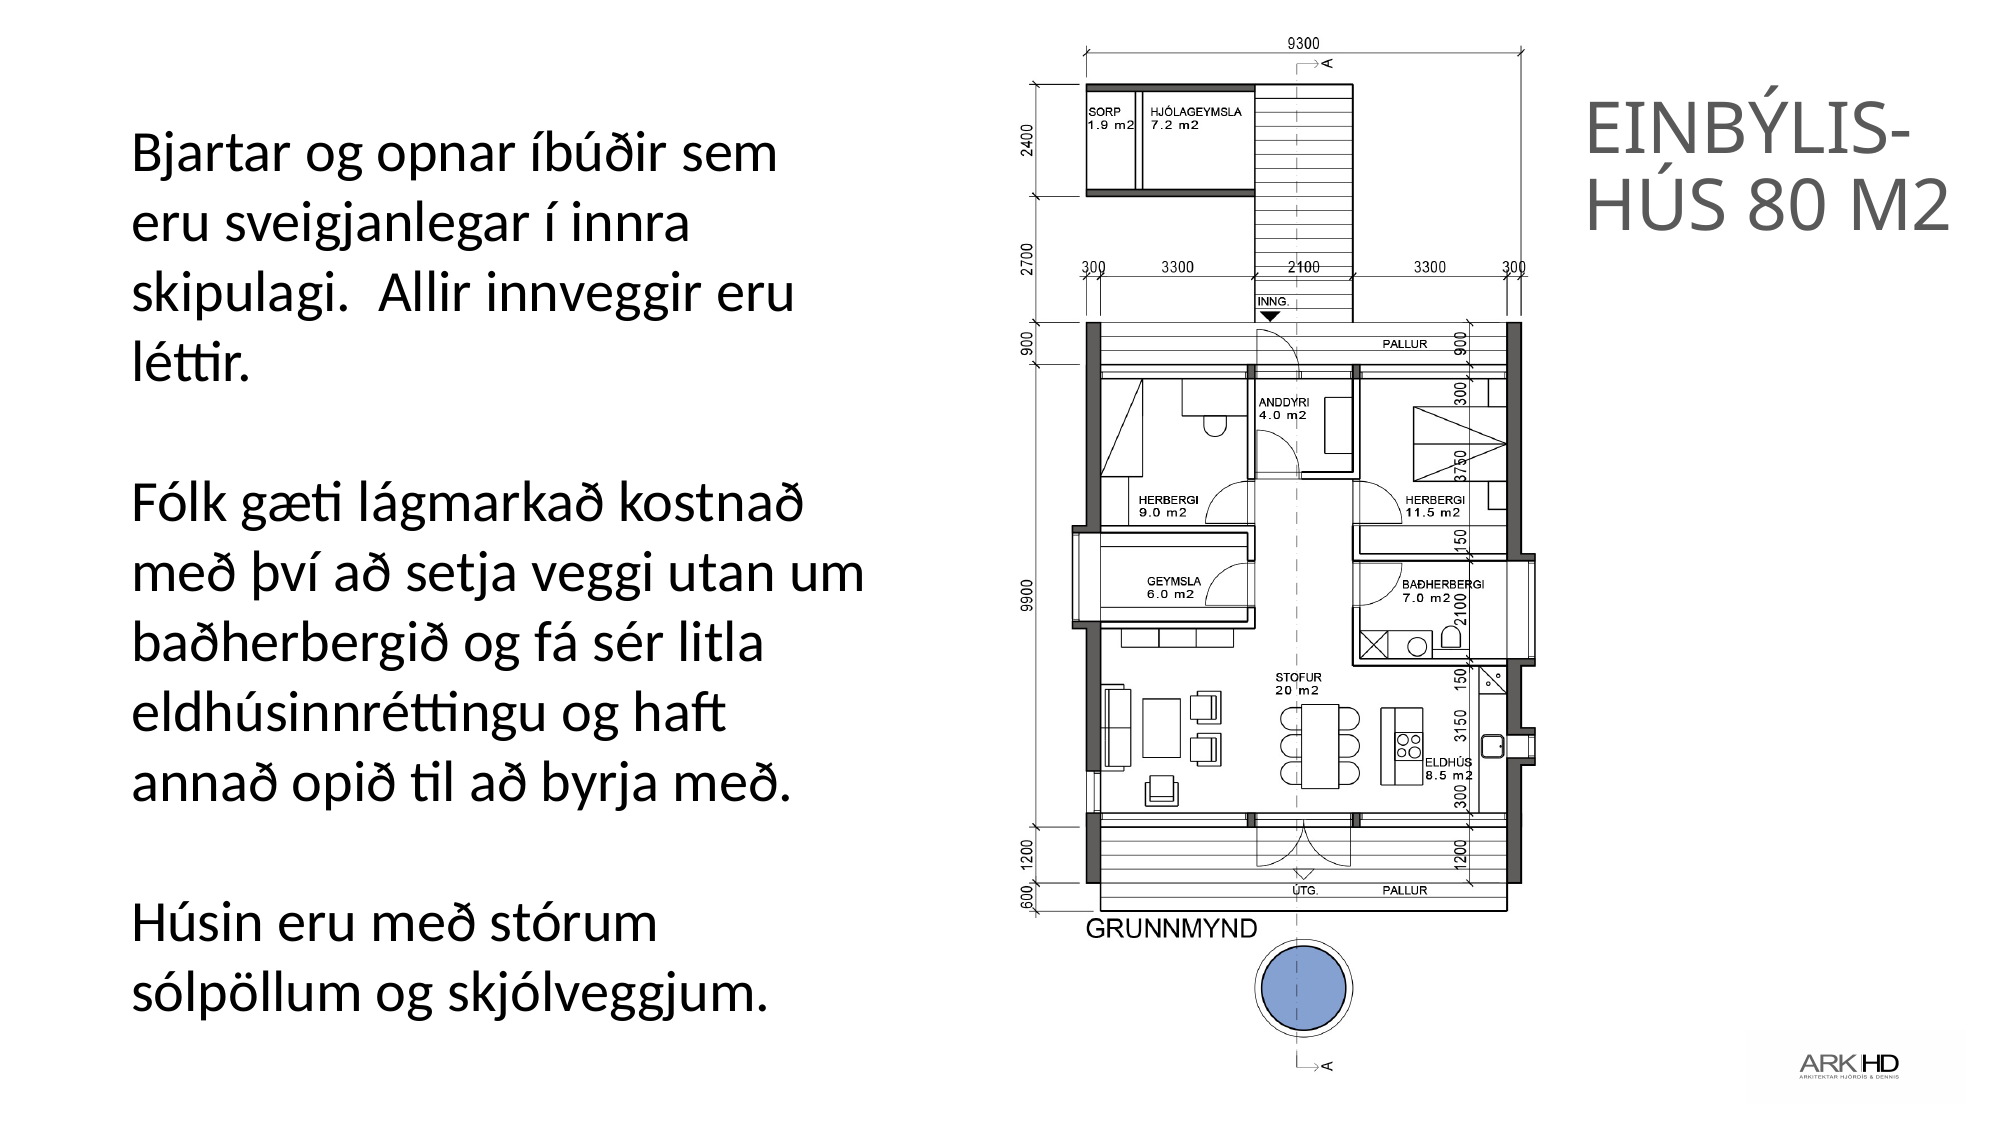

# EINBÝLIS- HÚS 80 M2
Bjartar og opnar íbúðir sem eru sveigjanlegar í innra skipulagi. Allir innveggir eru léttir.
Fólk gæti lágmarkað kostnað með því að setja veggi utan um baðherbergið og fá sér litla eldhúsinnréttingu og haft annað opið til að byrja með.
Húsin eru með stórum sólpöllum og skjólveggjum.